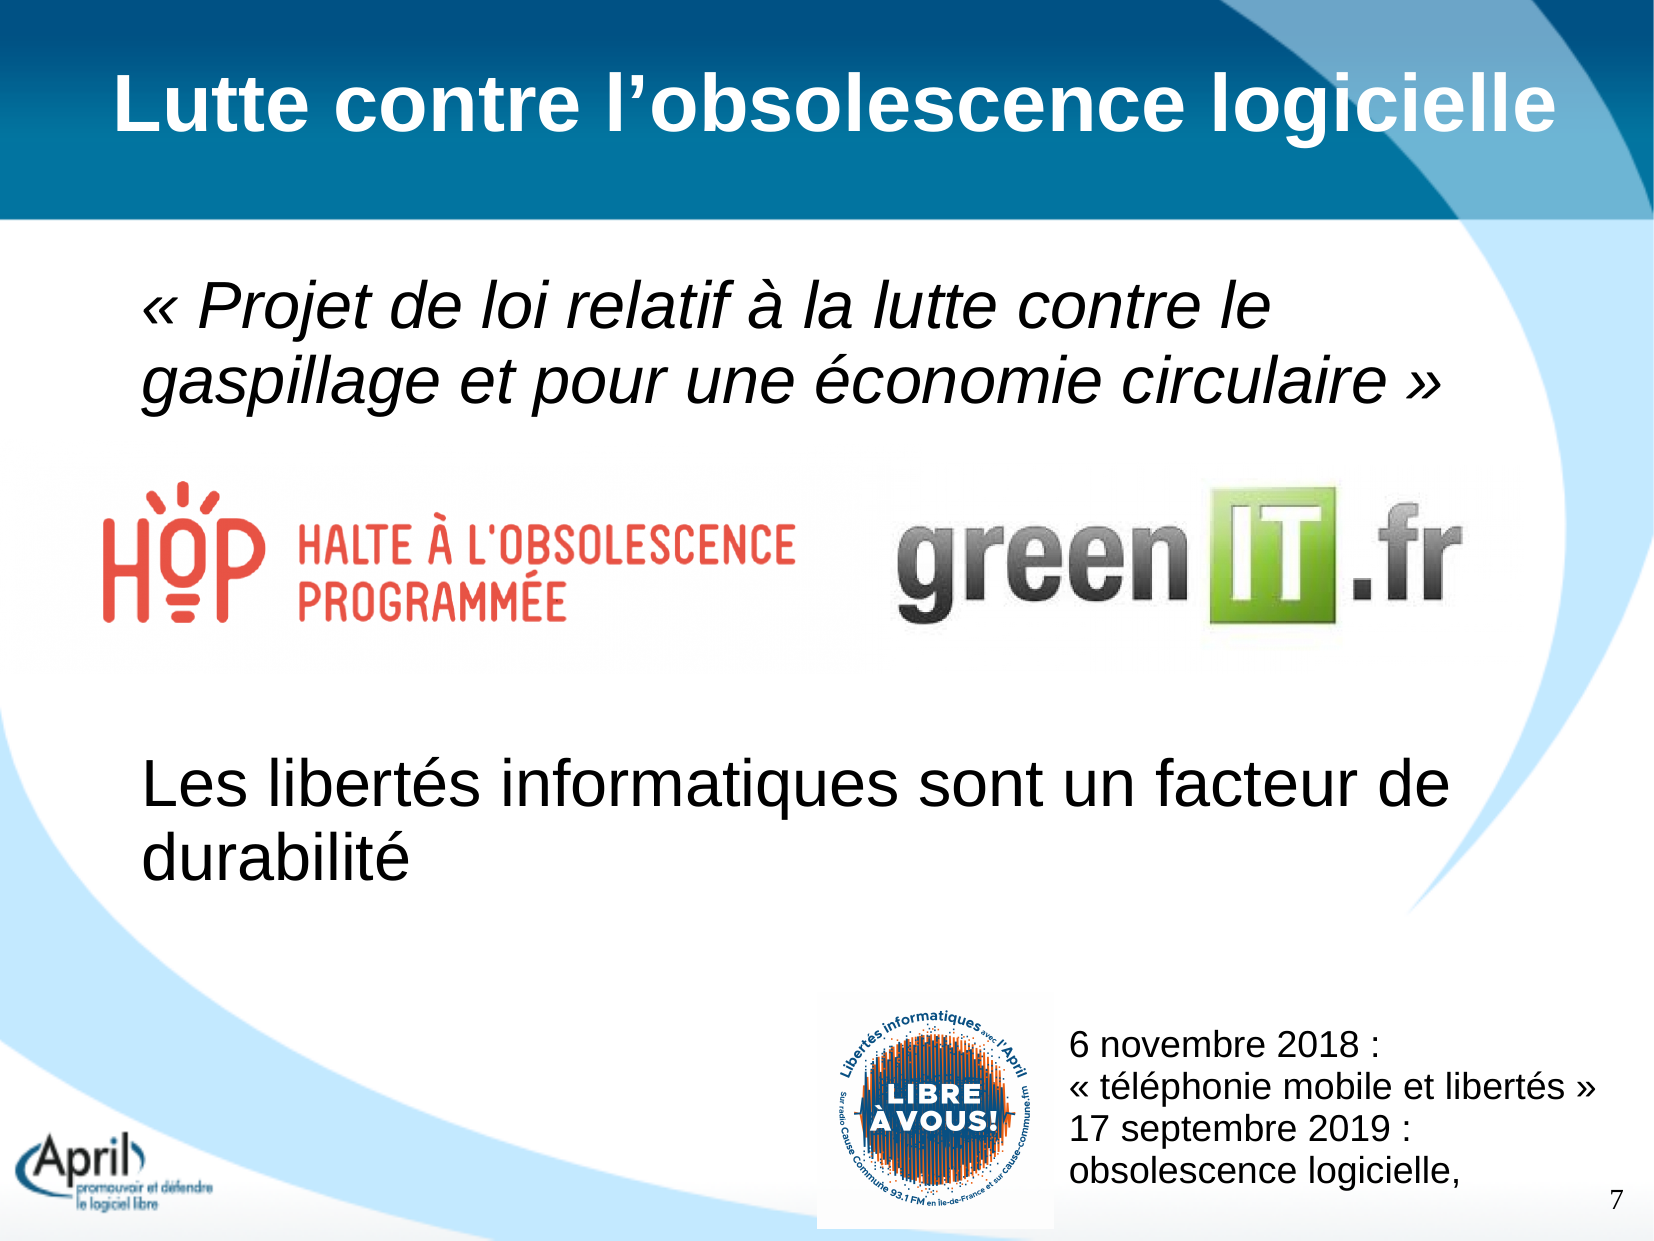

# Lutte contre l’obsolescence logicielle
« Projet de loi relatif à la lutte contre le gaspillage et pour une économie circulaire »
Les libertés informatiques sont un facteur de durabilité
6 novembre 2018 :
« téléphonie mobile et libertés »
17 septembre 2019 : obsolescence logicielle,
7